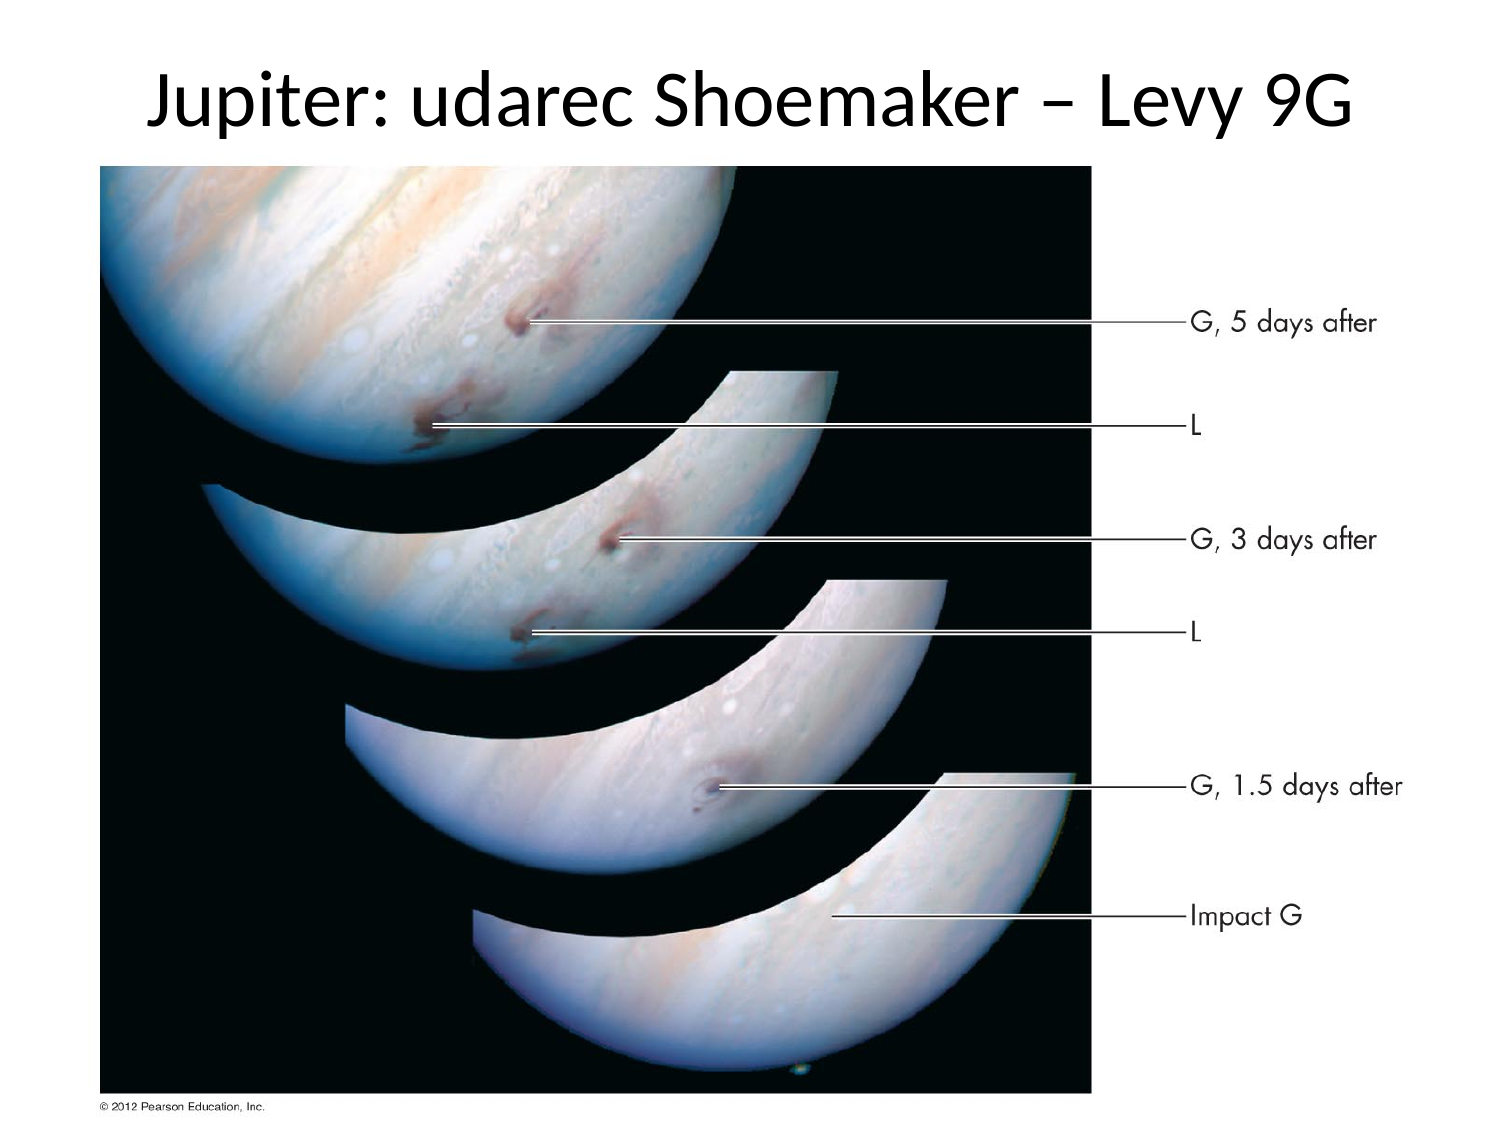

# Jupiter: udarec Shoemaker – Levy 9G